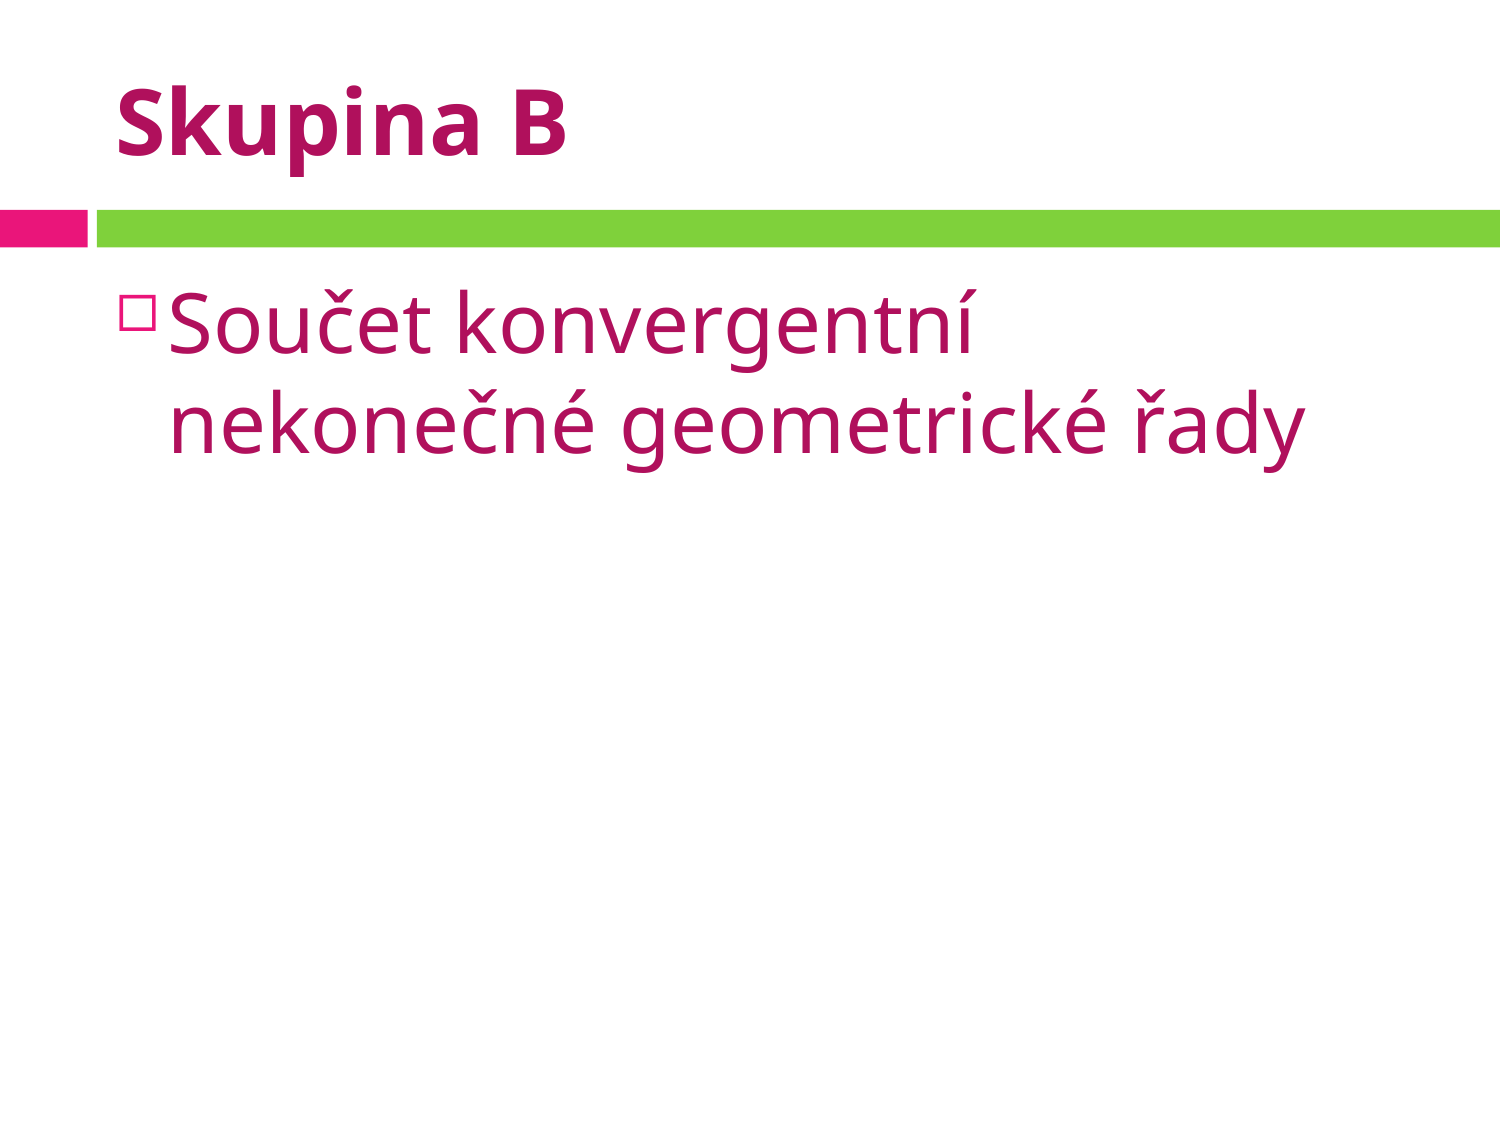

# Skupina B
Součet konvergentní nekonečné geometrické řady